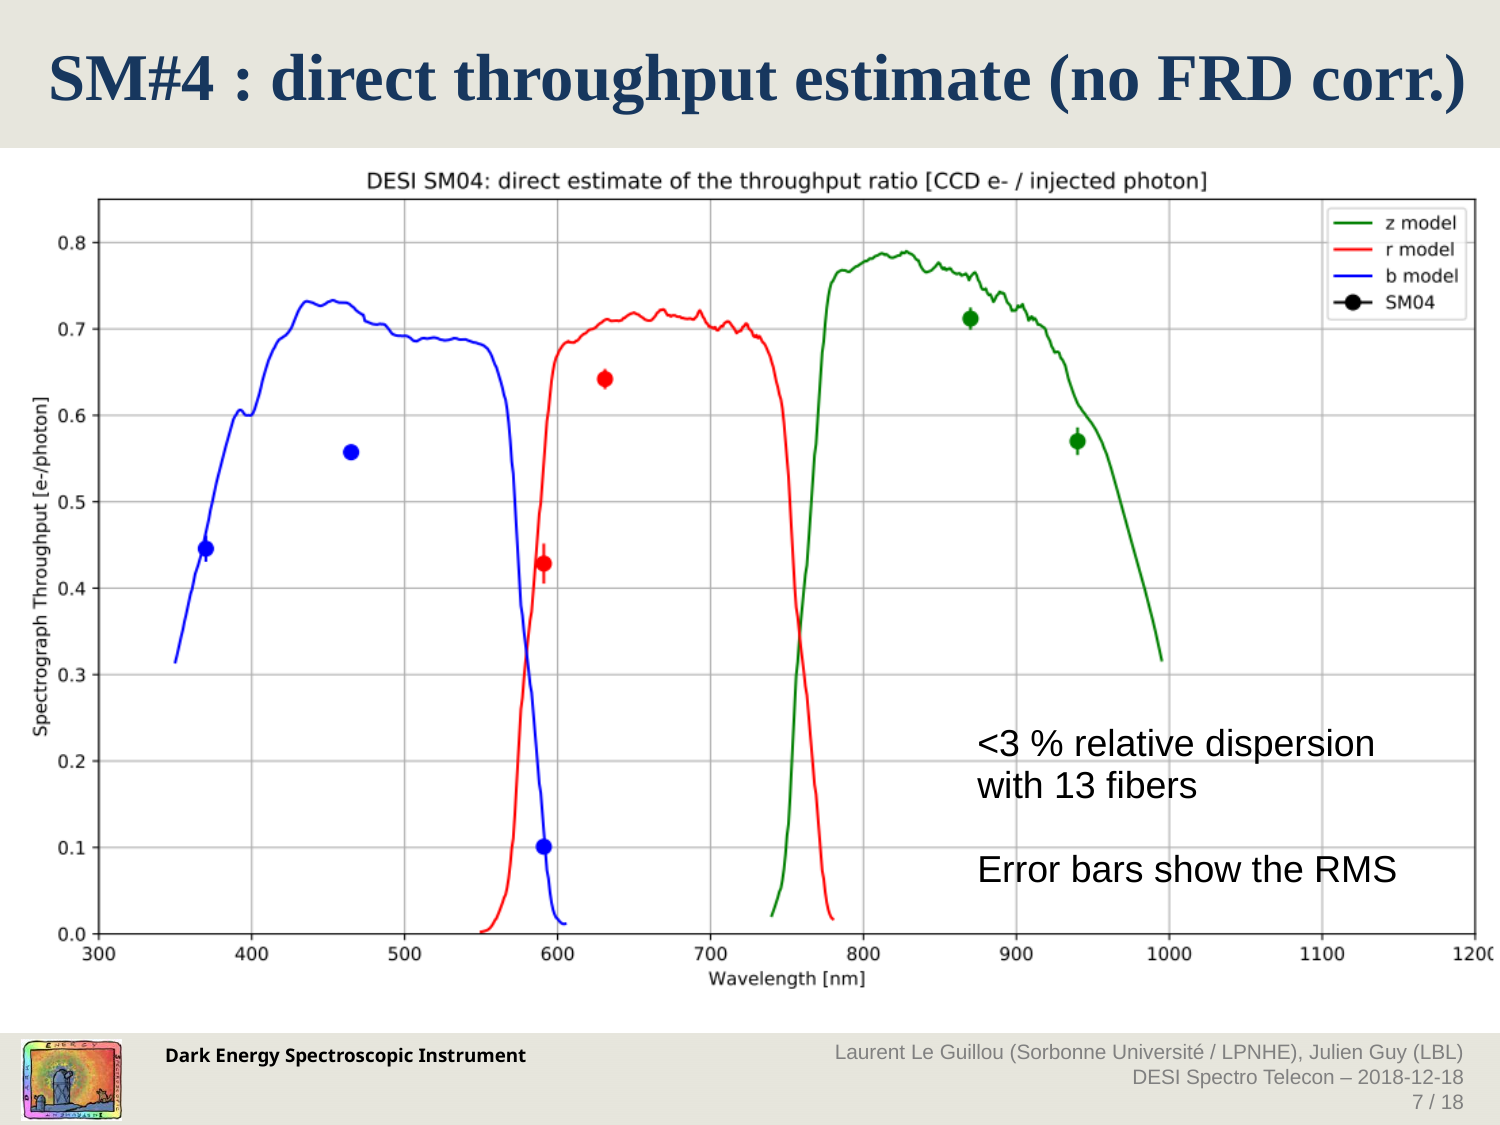

# SM#4 : direct throughput estimate (no FRD corr.)
<3 % relative dispersion
with 13 fibers
Error bars show the RMS